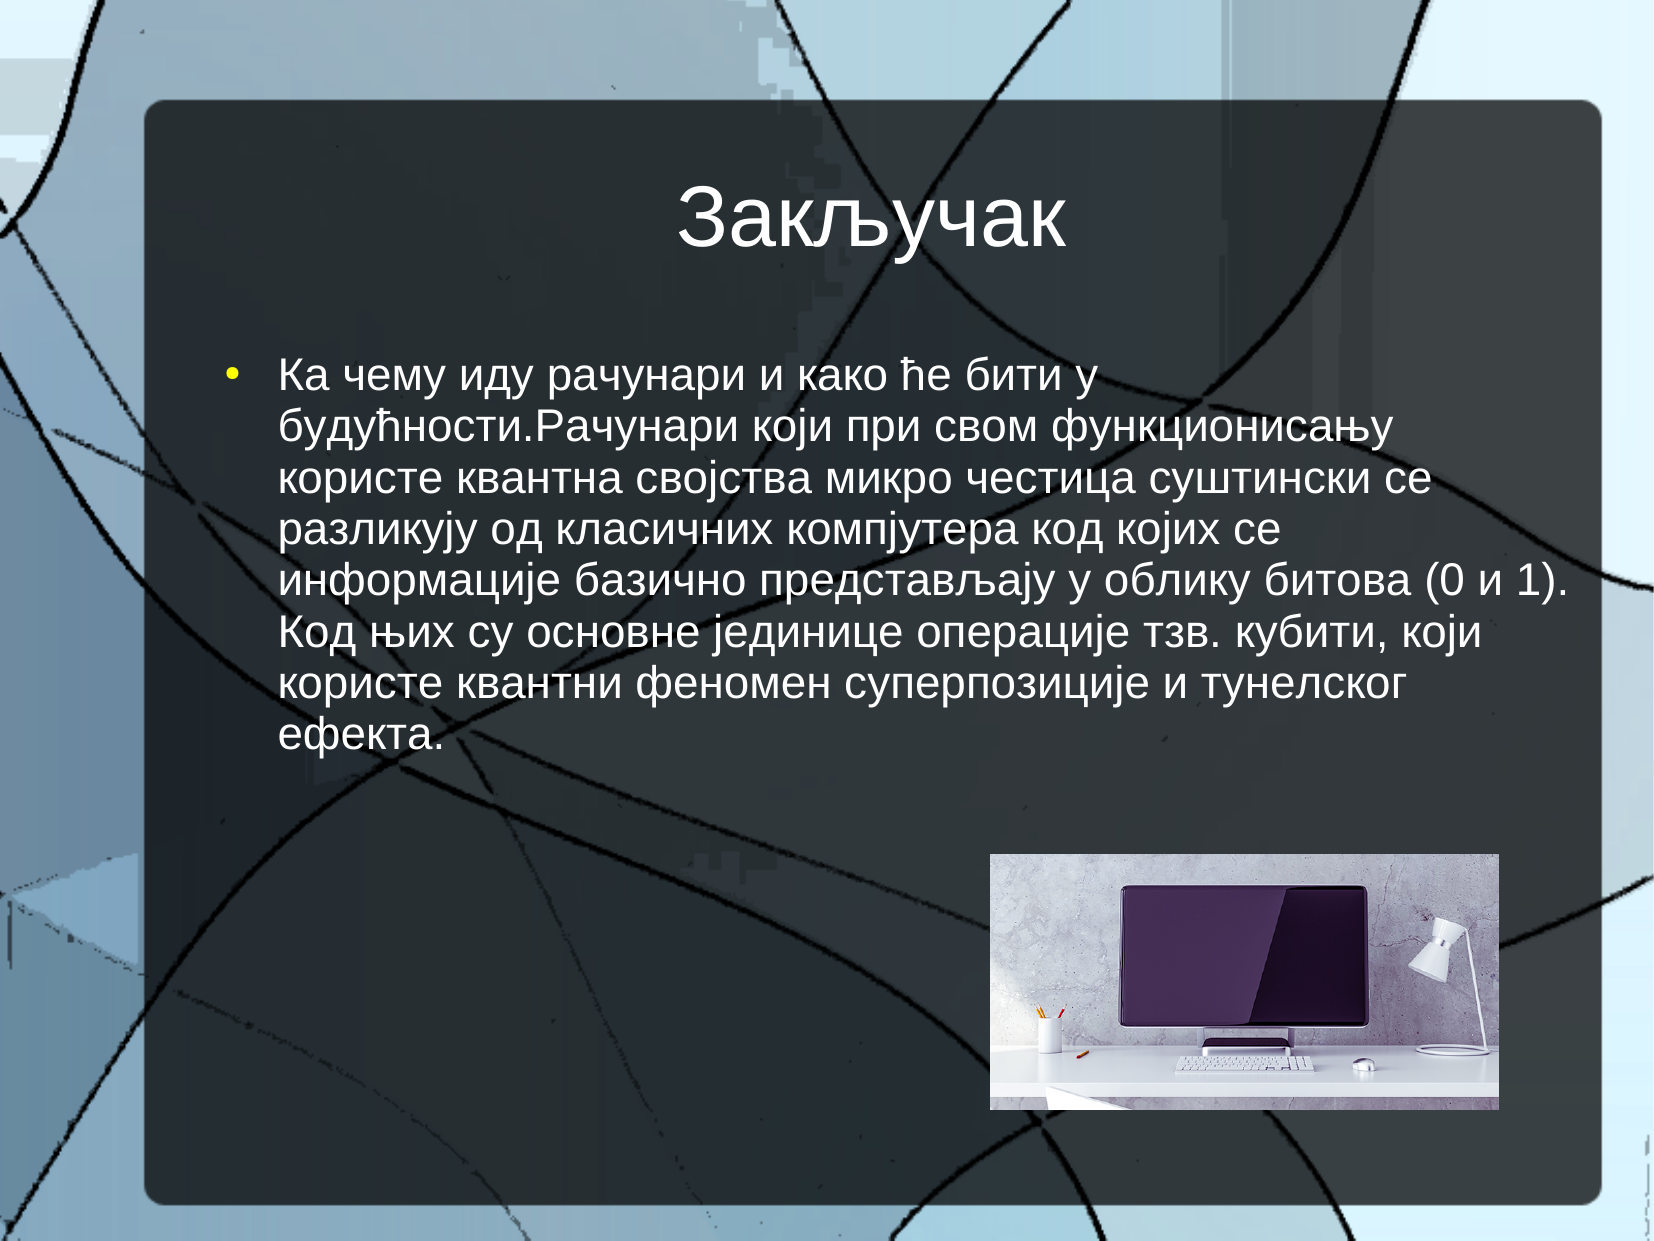

# Закључак
Ка чему иду рачунари и како ће бити у будућности.Рачунари који при свом функционисању користе квантна својства микро честица суштински се разликују од класичних компјутера код којих се информације базично представљају у облику битова (0 и 1). Код њих су основне јединице операције тзв. кубити, који користе квантни феномен суперпозиције и тунелског ефекта.